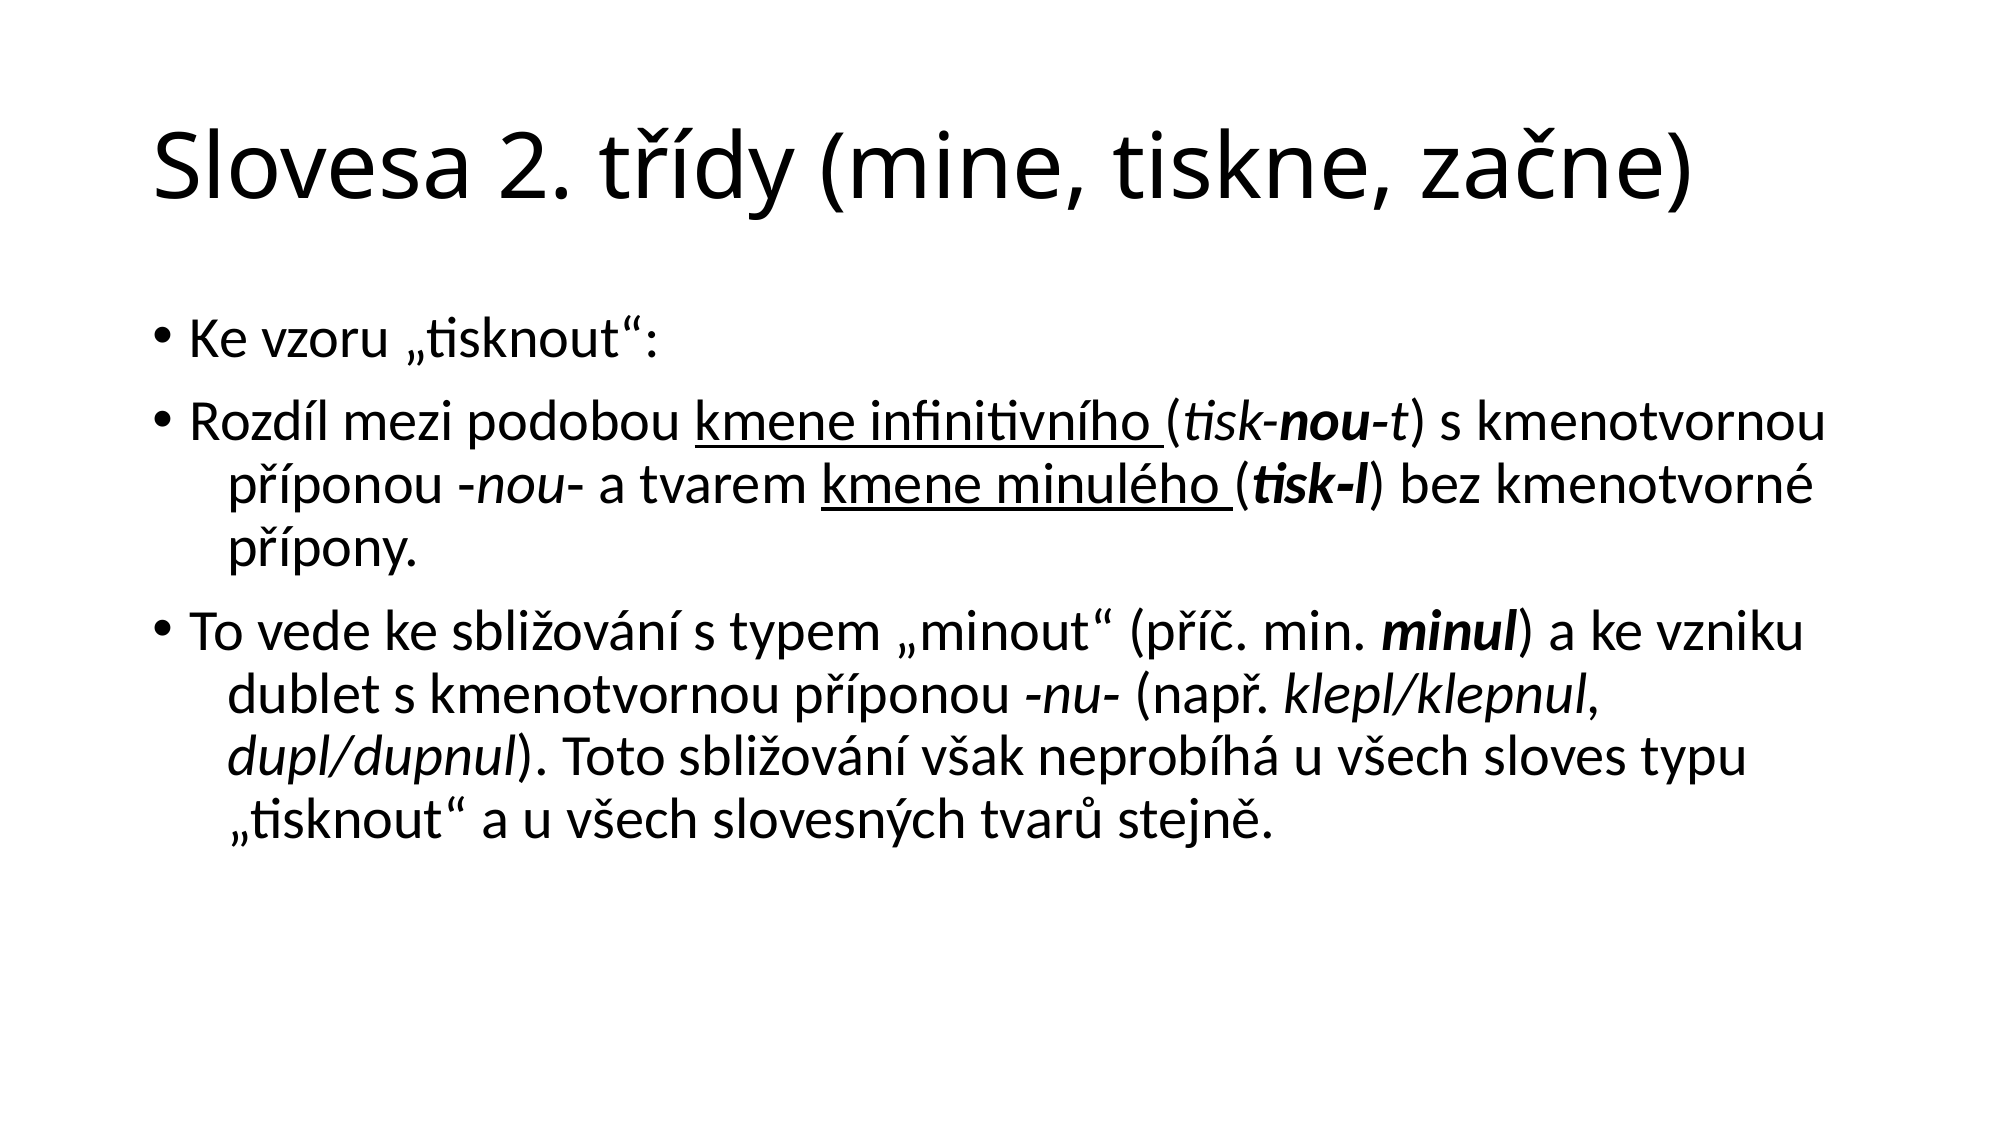

# Slovesa 2. třídy (mine, tiskne, začne)
Ke vzoru „tisknout“:
Rozdíl mezi podobou kmene infinitivního (tisk-nou‑t) s kmenotvornou příponou ‑nou‑ a tvarem kmene minulého (tisk‑l) bez kmenotvorné přípony.
To vede ke sbližování s typem „minout“ (příč. min. minul) a ke vzniku dublet s kmenotvornou příponou ‑nu‑ (např. klepl/klepnul, dupl/dupnul). Toto sbližování však neprobíhá u všech sloves typu „tisknout“ a u všech slovesných tvarů stejně.